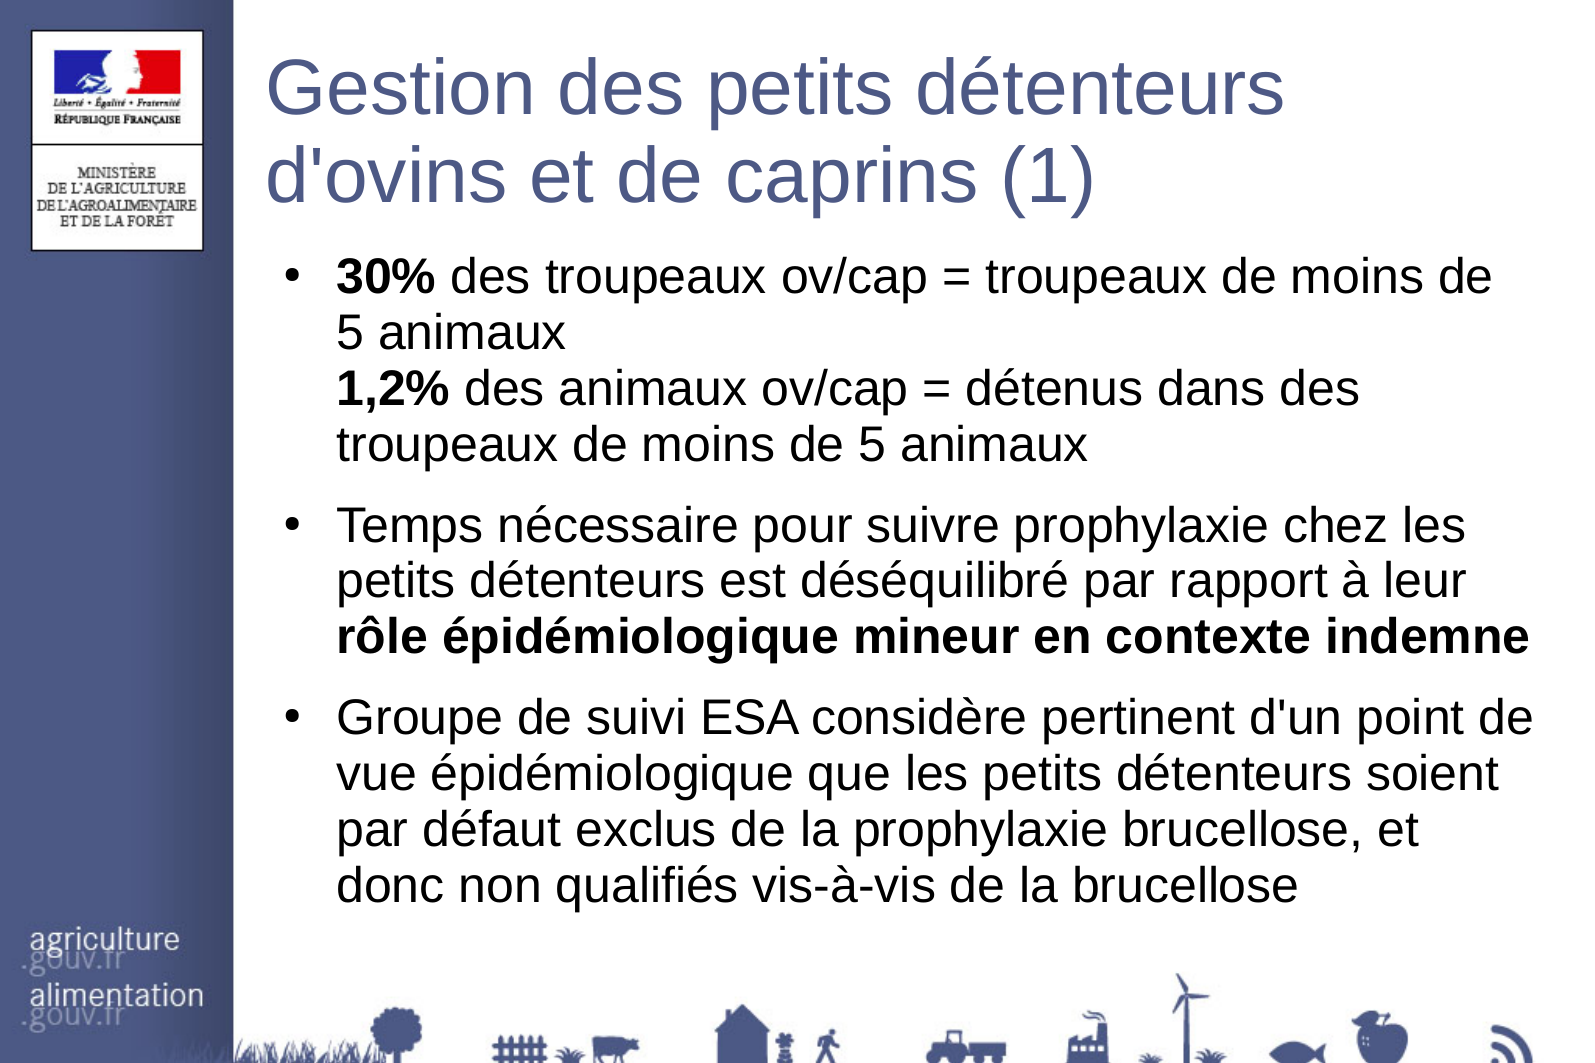

# Gestion des petits détenteurs d'ovins et de caprins (1)
30% des troupeaux ov/cap = troupeaux de moins de 5 animaux
1,2% des animaux ov/cap = détenus dans des troupeaux de moins de 5 animaux
Temps nécessaire pour suivre prophylaxie chez les petits détenteurs est déséquilibré par rapport à leur rôle épidémiologique mineur en contexte indemne
Groupe de suivi ESA considère pertinent d'un point de vue épidémiologique que les petits détenteurs soient par défaut exclus de la prophylaxie brucellose, et donc non qualifiés vis-à-vis de la brucellose